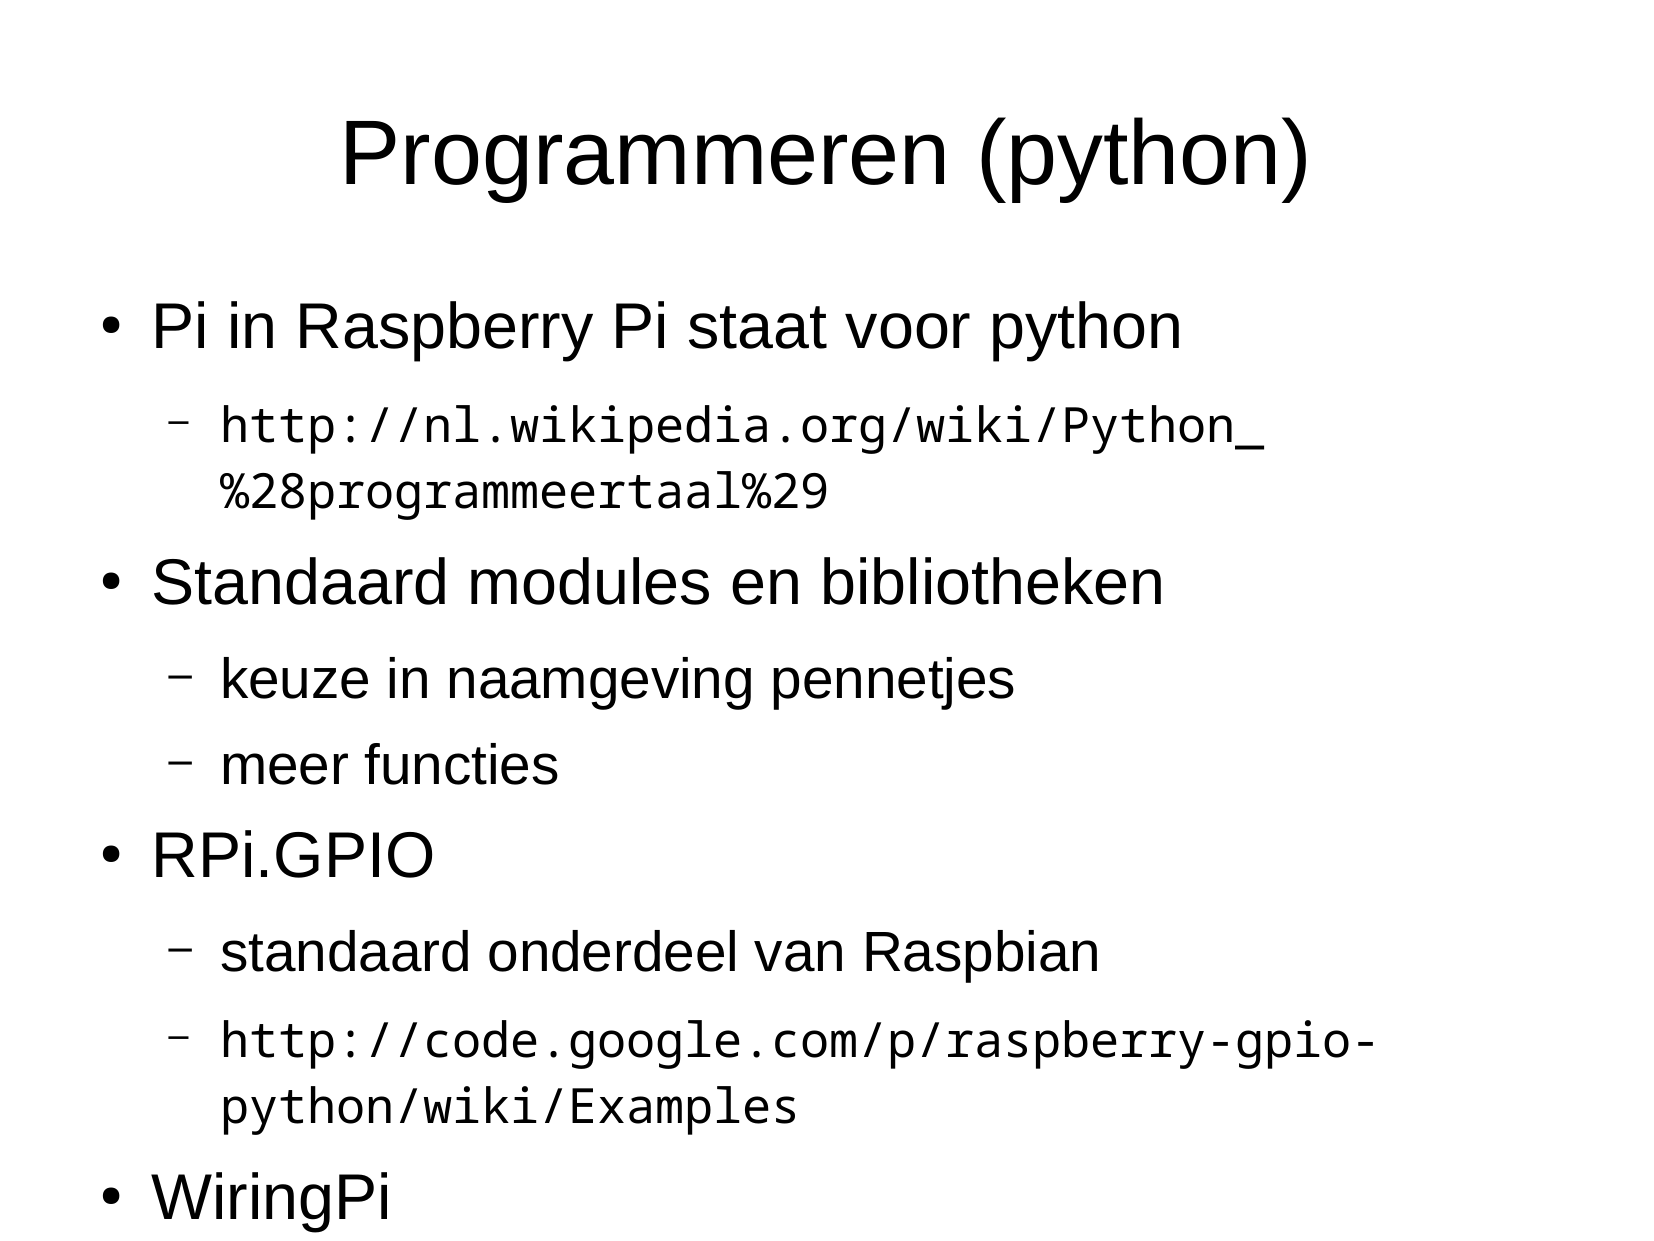

# Programmeren (python)
Pi in Raspberry Pi staat voor python
http://nl.wikipedia.org/wiki/Python_%28programmeertaal%29
Standaard modules en bibliotheken
keuze in naamgeving pennetjes
meer functies
RPi.GPIO
standaard onderdeel van Raspbian
http://code.google.com/p/raspberry-gpio-python/wiki/Examples
WiringPi